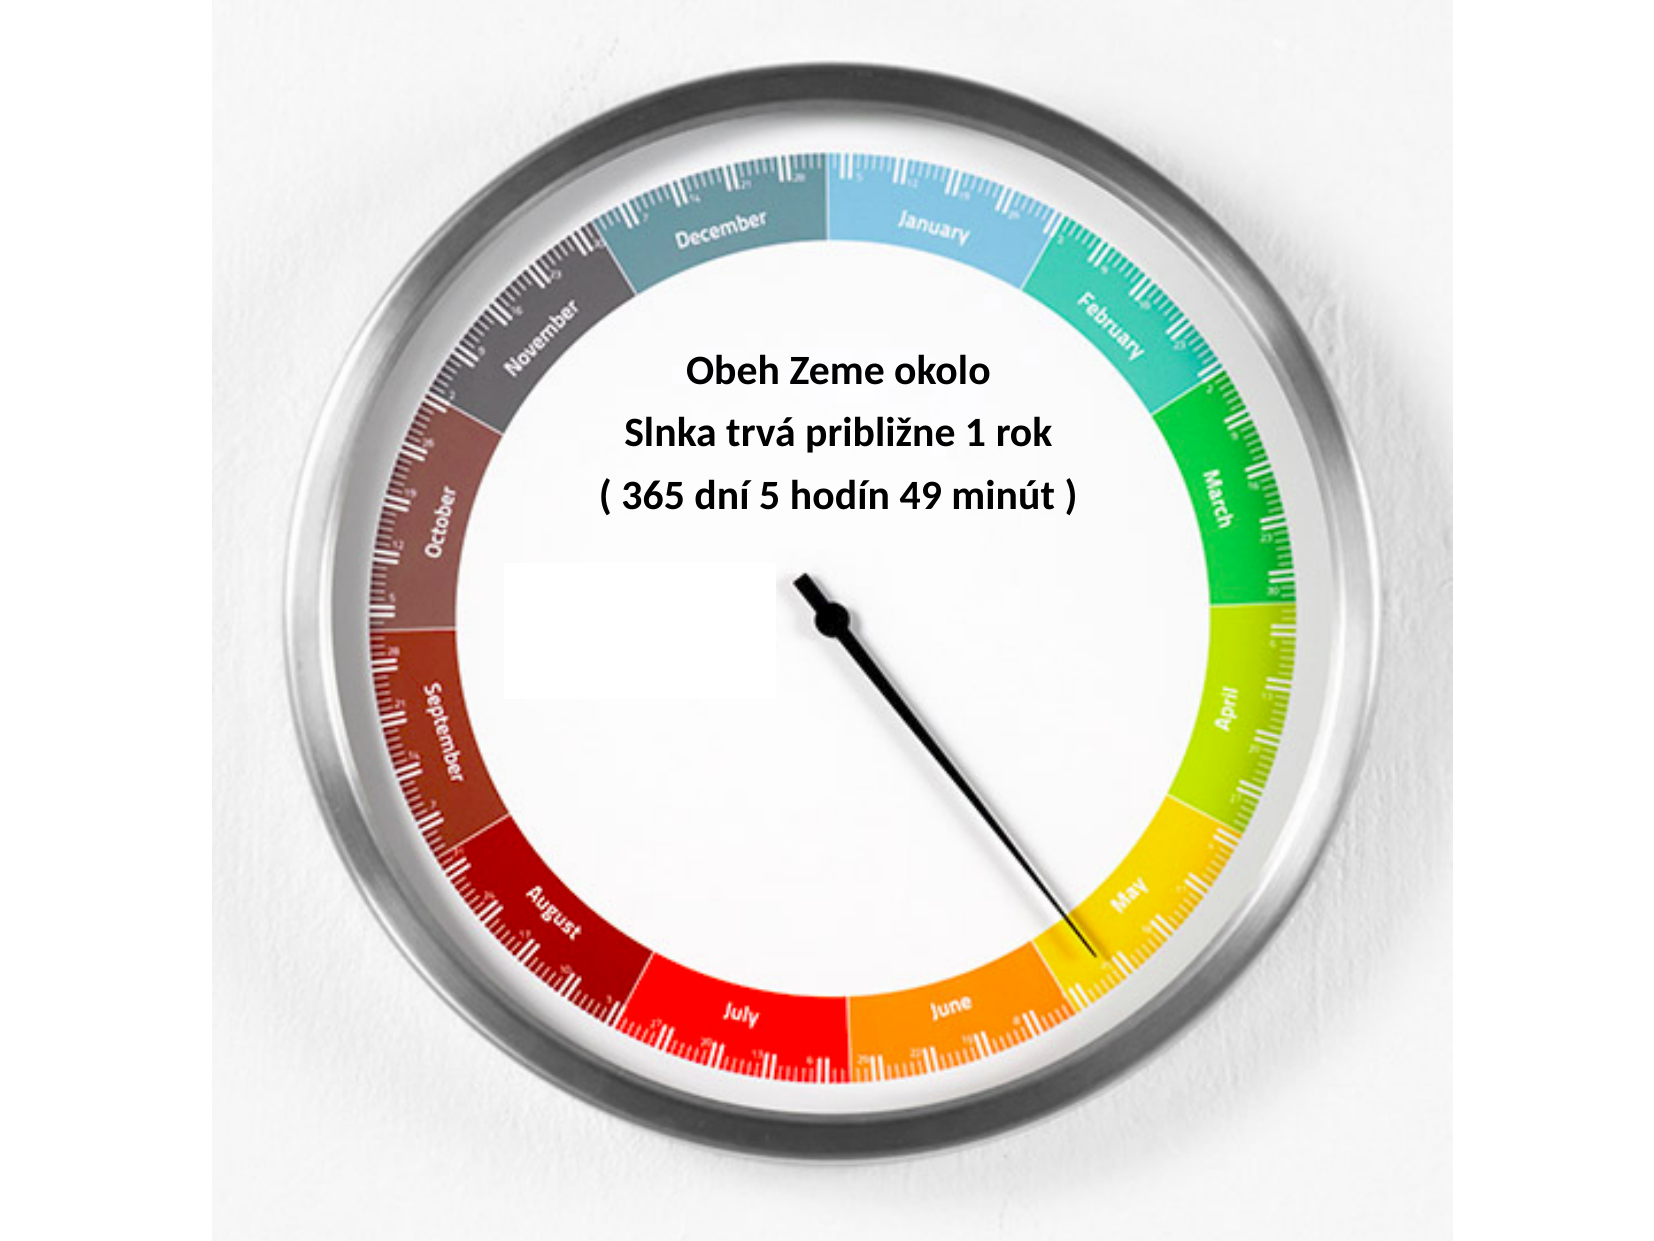

Obeh Zeme okolo
Slnka trvá približne 1 rok
( 365 dní 5 hodín 49 minút )